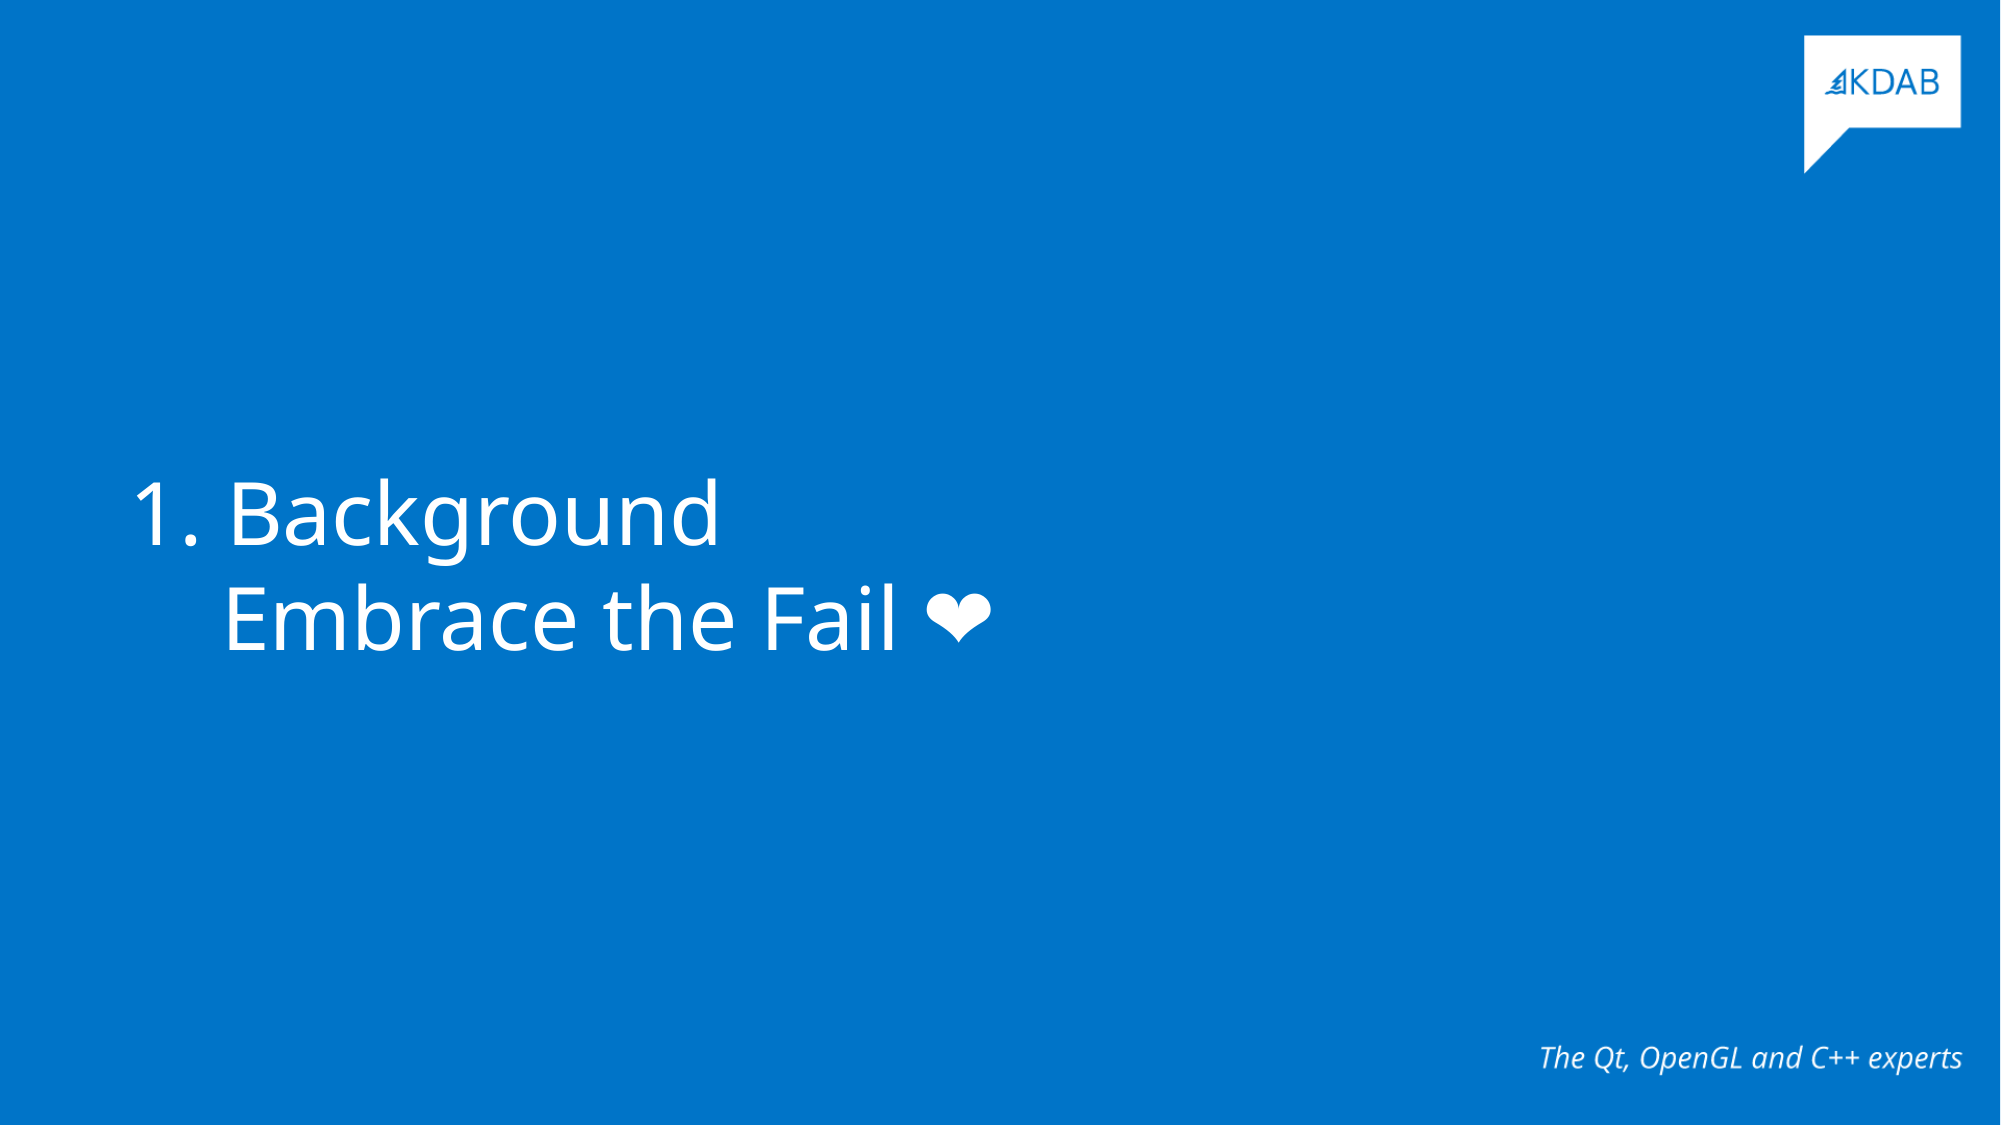

# 1. Background Embrace the Fail ❤️